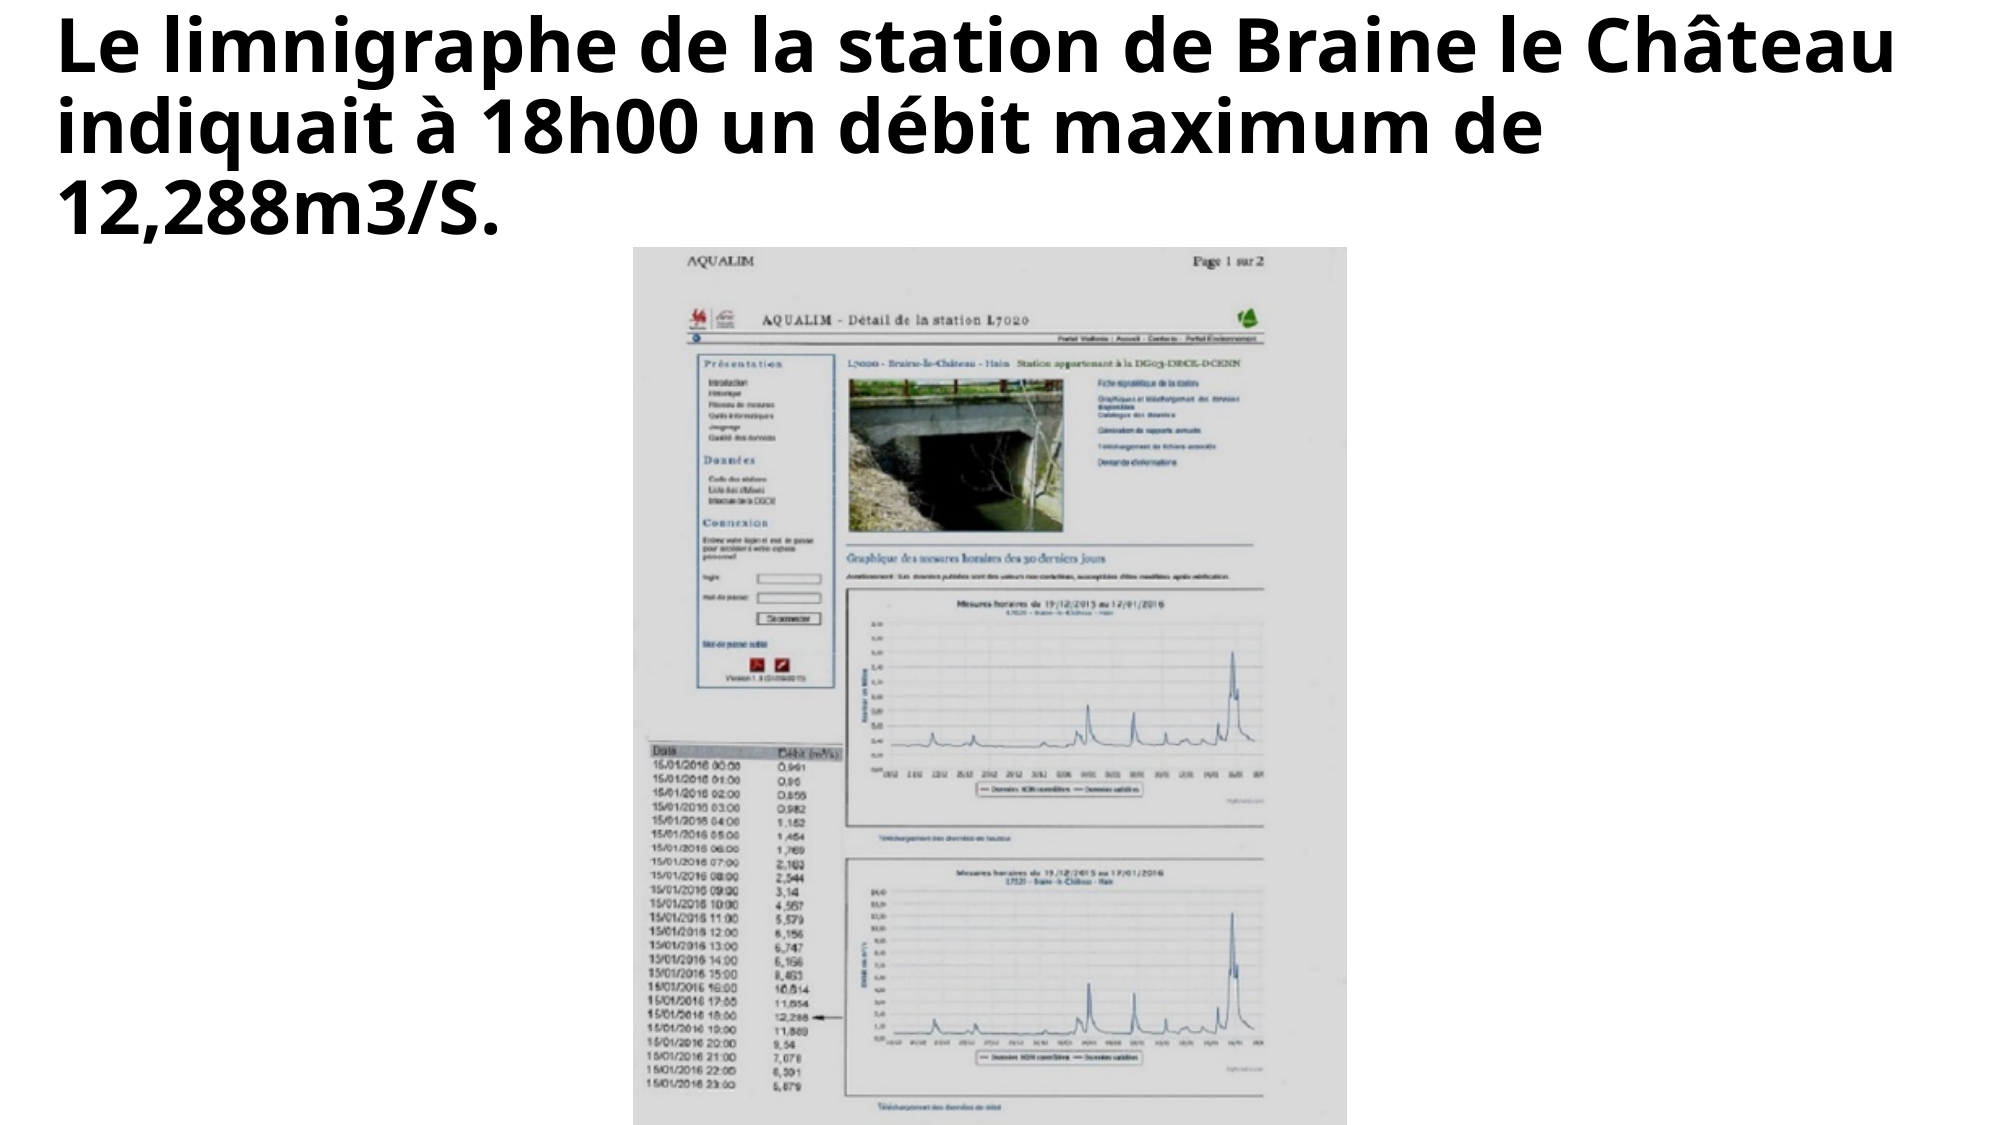

# Le limnigraphe de la station de Braine le Château indiquait à 18h00 un débit maximum de 12,288m3/S.